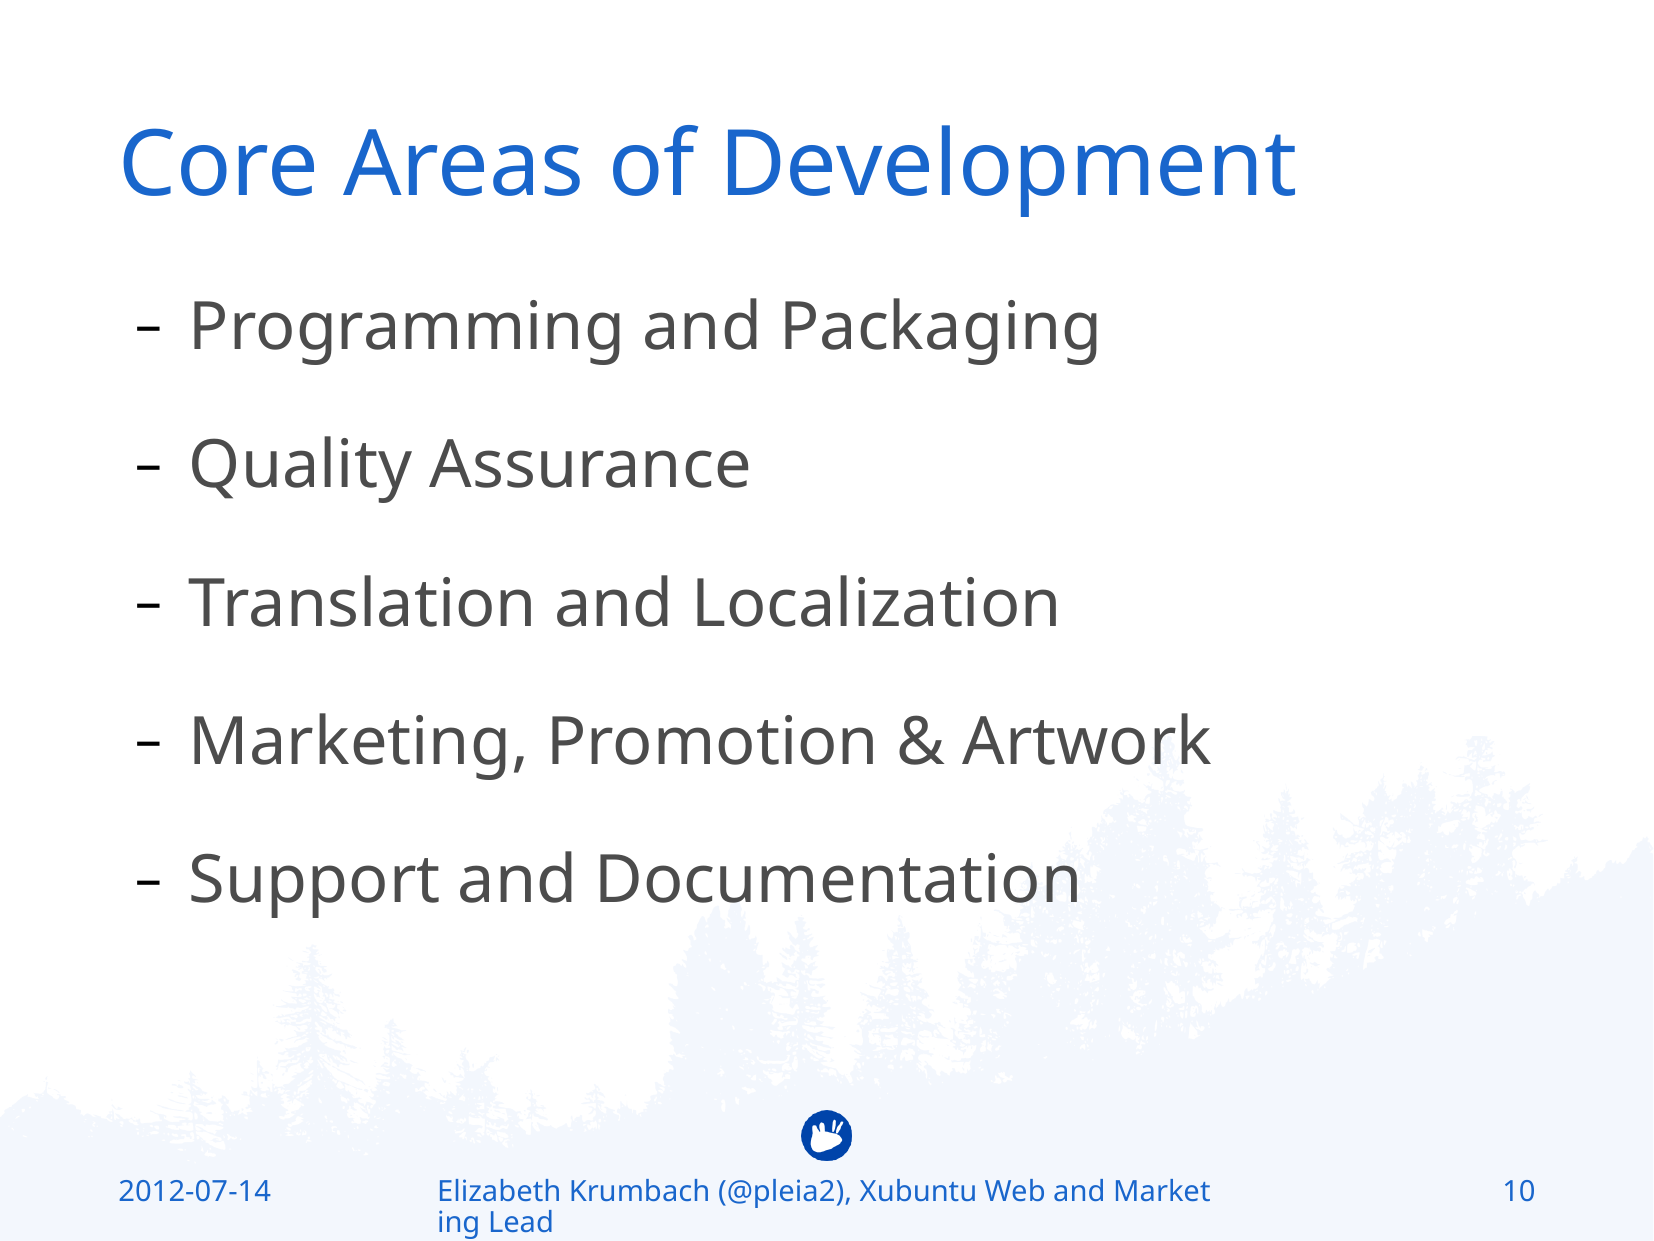

# Core Areas of Development
Programming and Packaging
Quality Assurance
Translation and Localization
Marketing, Promotion & Artwork
Support and Documentation
Elizabeth Krumbach (@pleia2), Xubuntu Web and Marketing Lead
2012-07-14
10